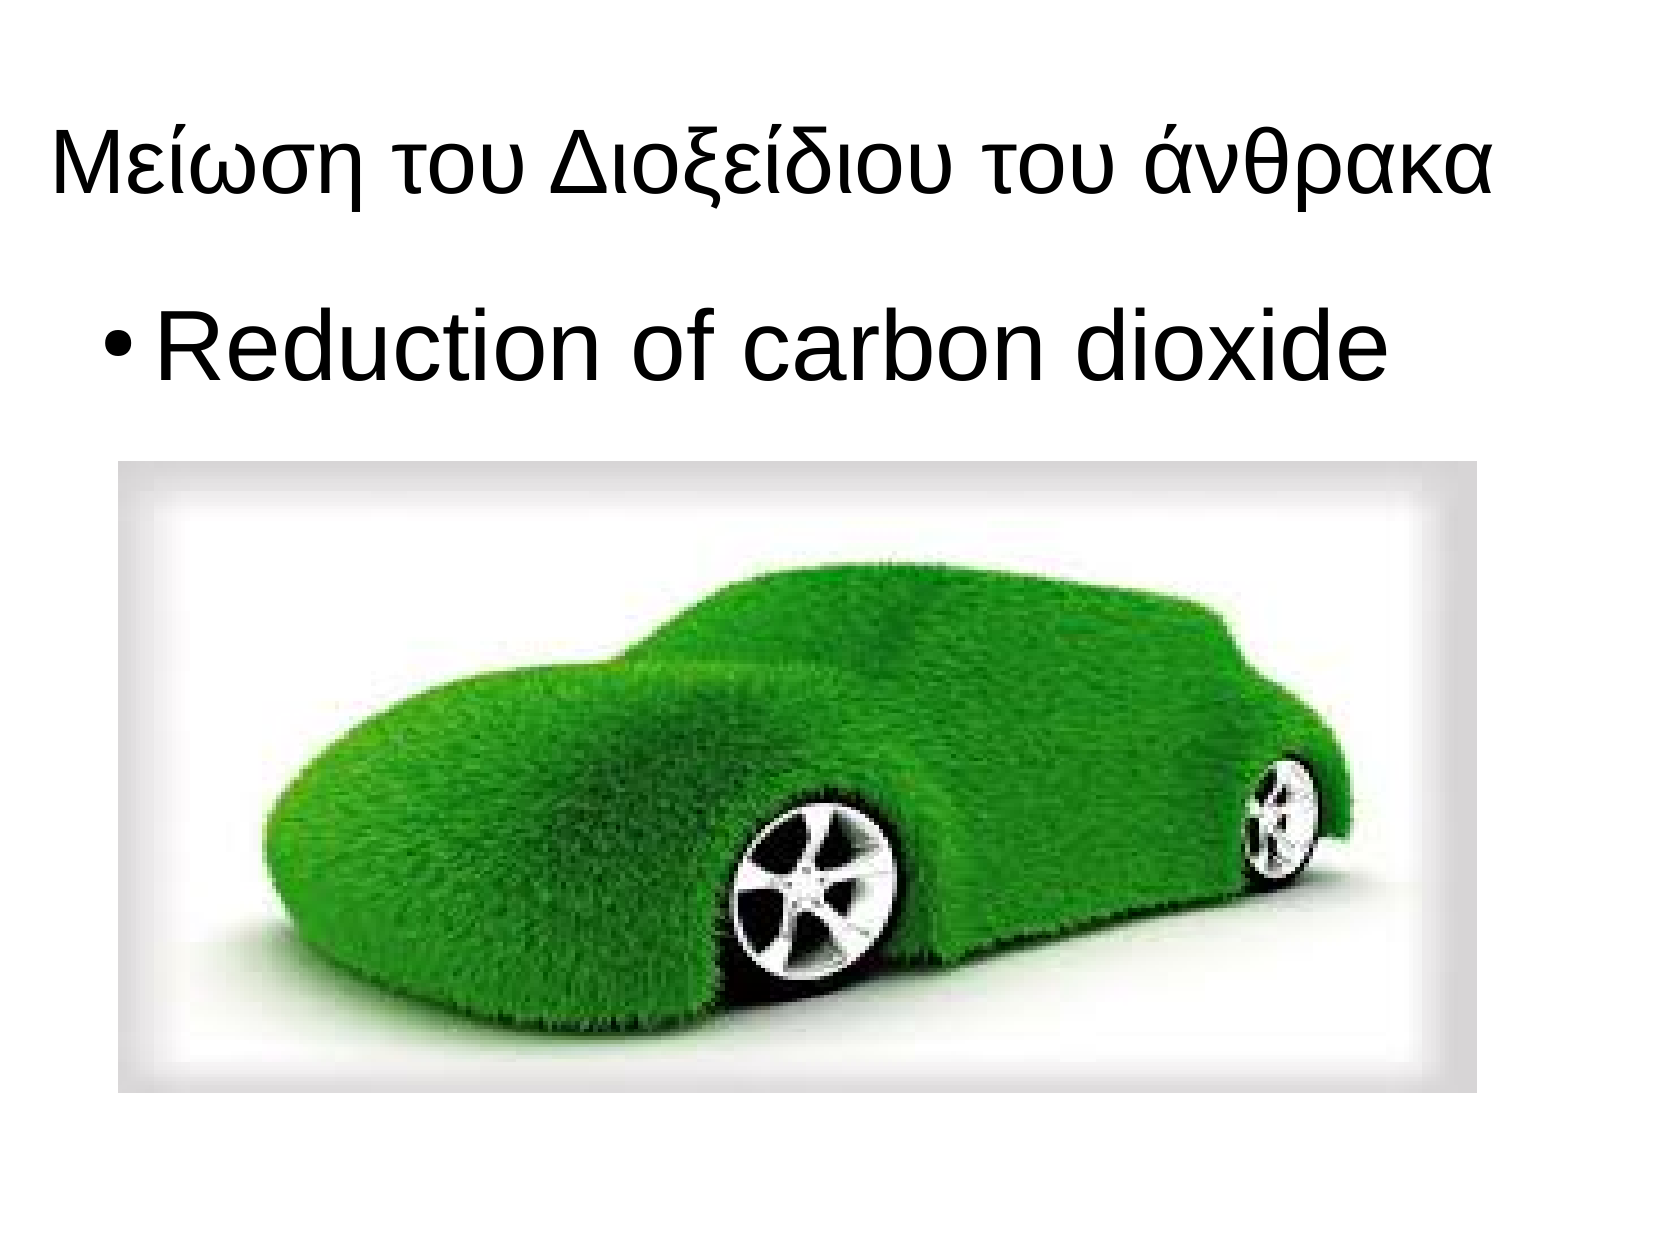

# Μείωση του Διοξείδιου του άνθρακα
Reduction of carbon dioxide